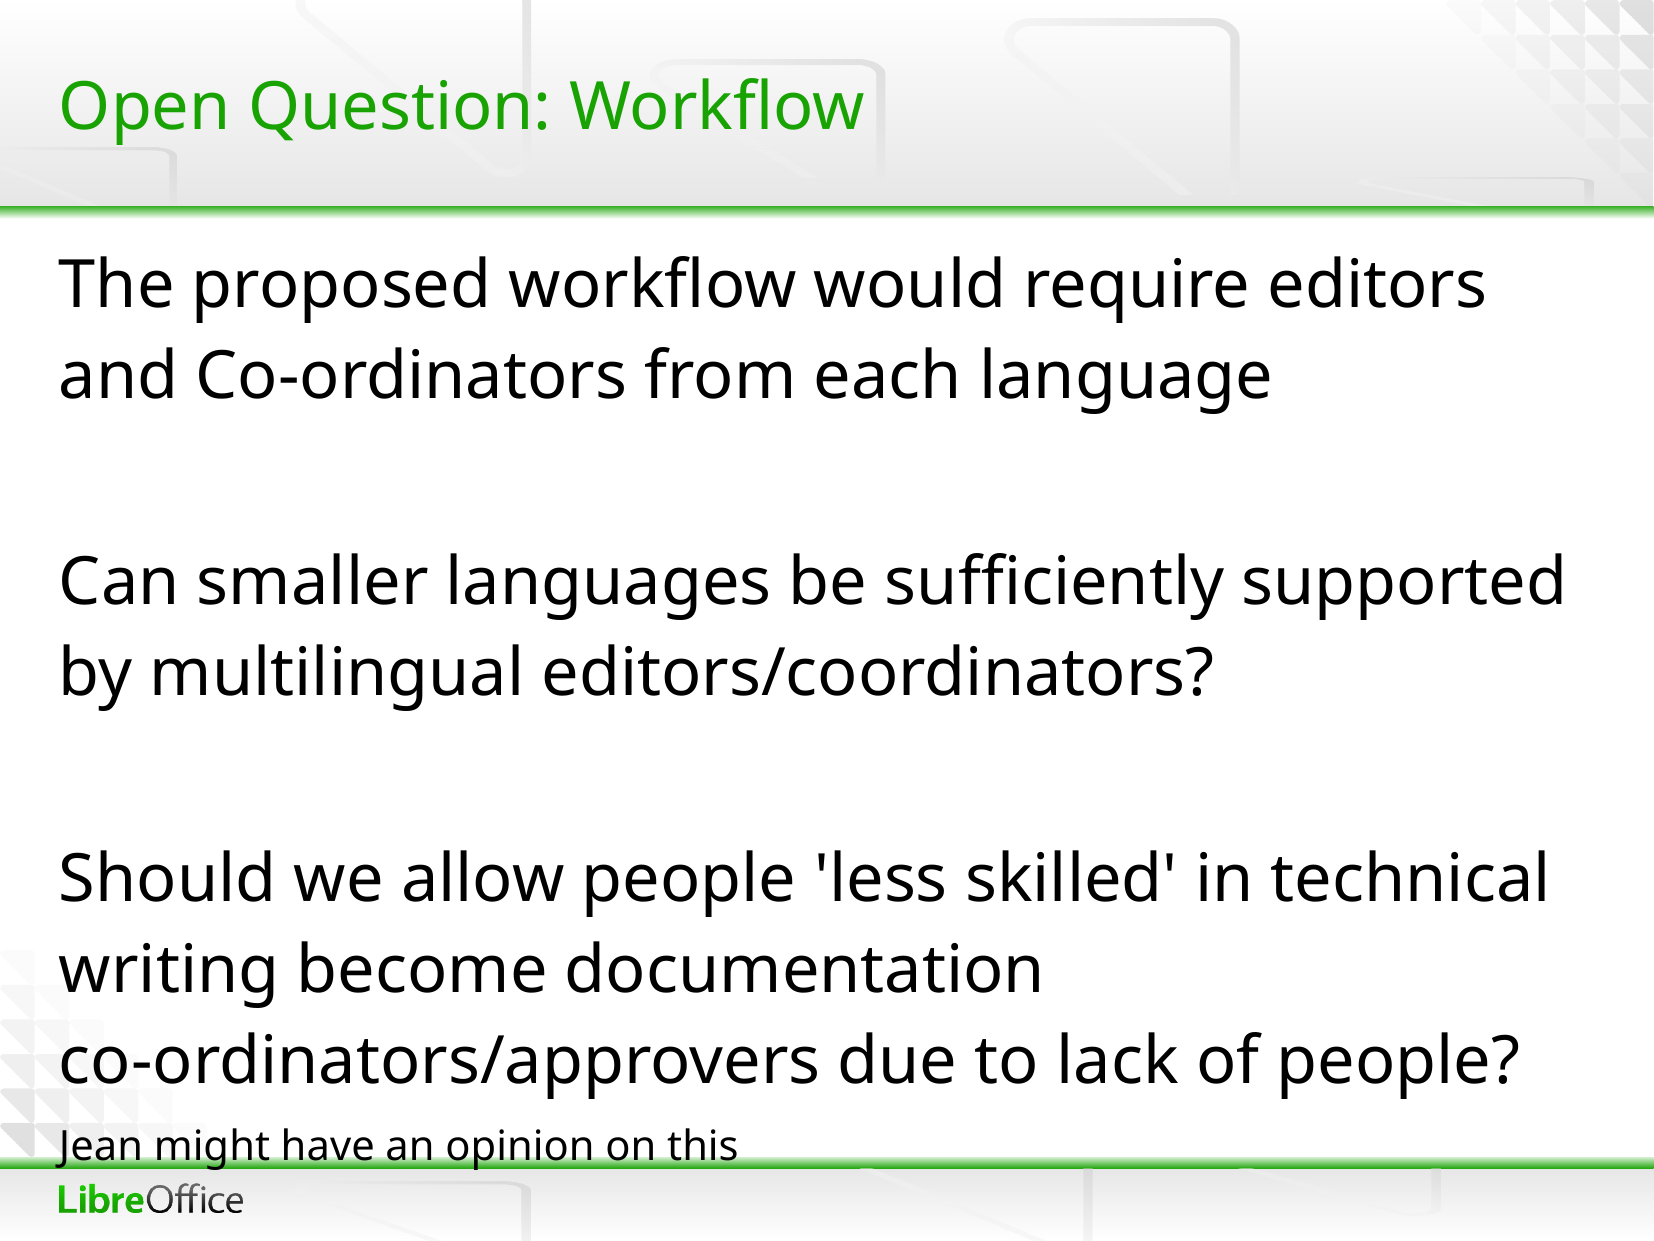

# Open Question: Workflow
The proposed workflow would require editors and Co-ordinators from each language
Can smaller languages be sufficiently supported by multilingual editors/coordinators?
Should we allow people 'less skilled' in technical writing become documentation co-ordinators/approvers due to lack of people?
Jean might have an opinion on this